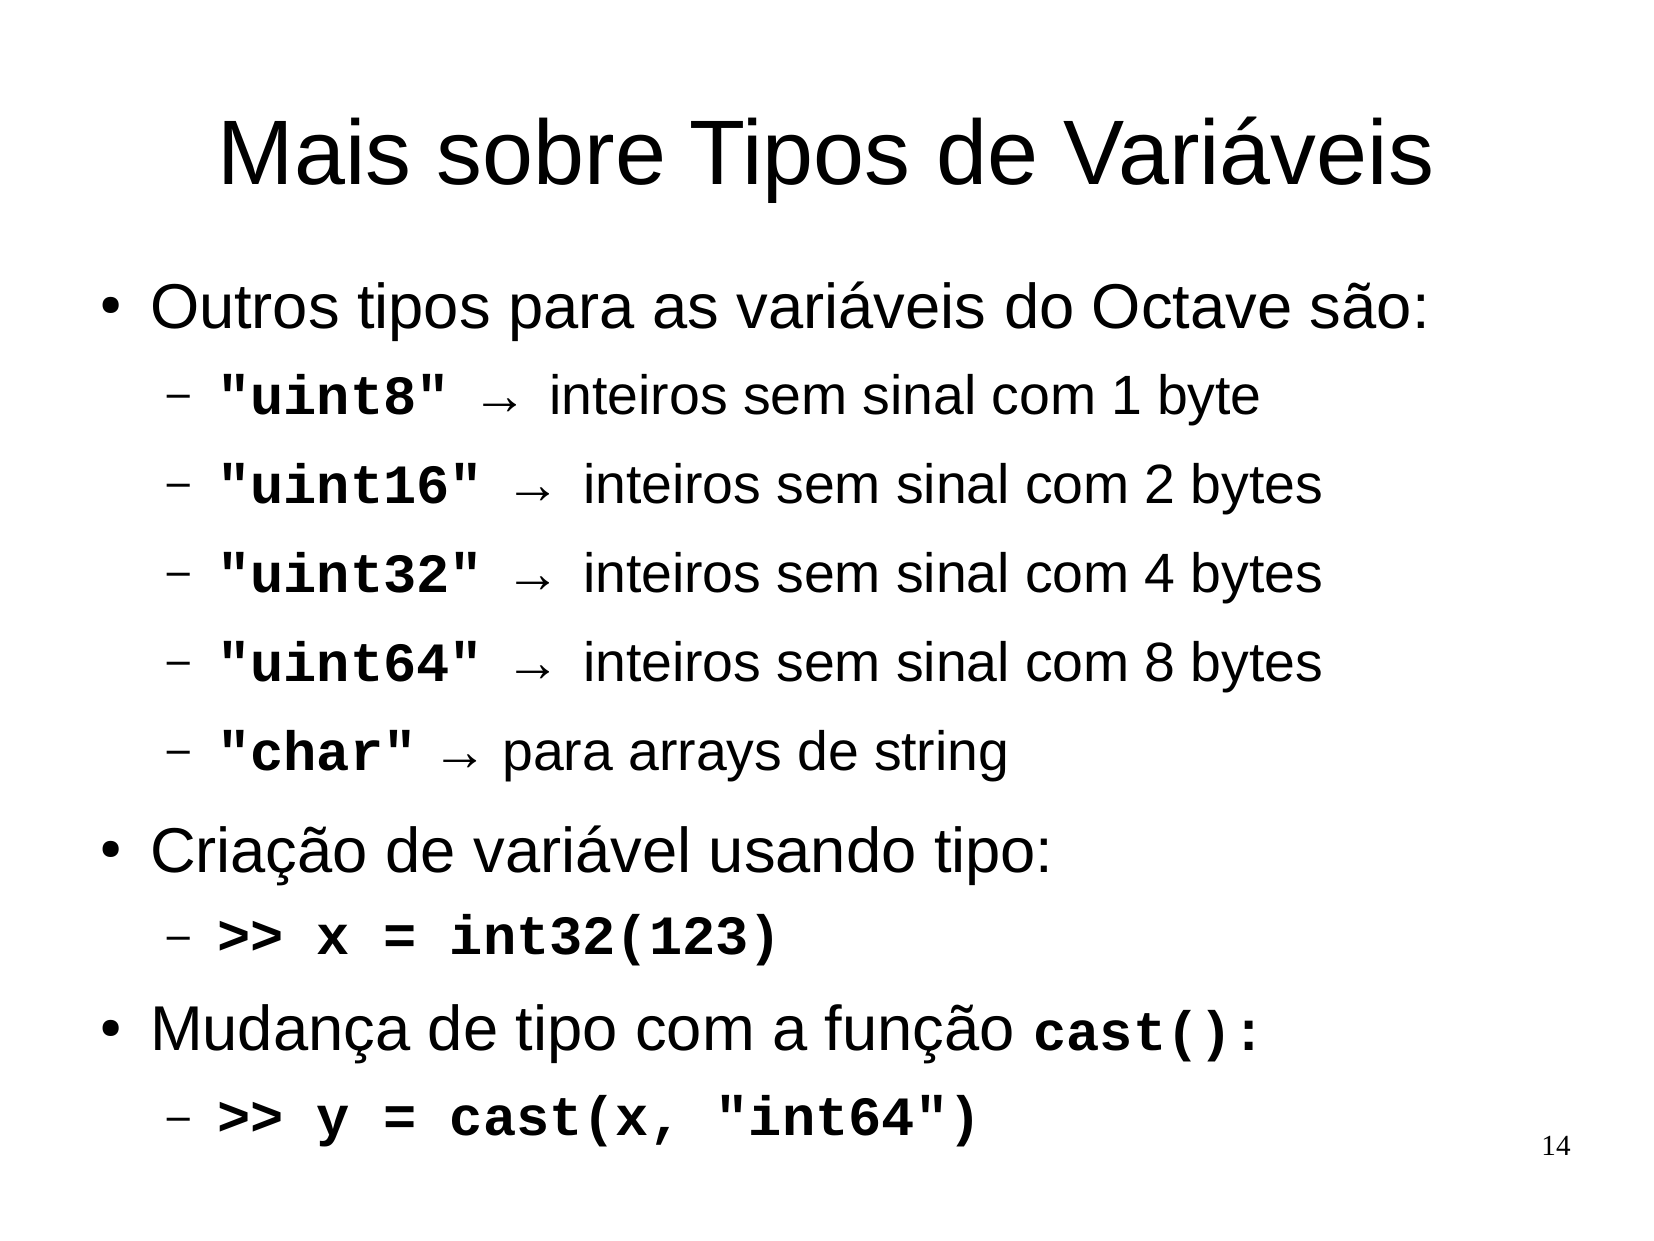

# Mais sobre Tipos de Variáveis
Outros tipos para as variáveis do Octave são:
"uint8" → inteiros sem sinal com 1 byte
"uint16" → inteiros sem sinal com 2 bytes
"uint32" → inteiros sem sinal com 4 bytes
"uint64" → inteiros sem sinal com 8 bytes
"char" → para arrays de string
Criação de variável usando tipo:
>> x = int32(123)
Mudança de tipo com a função cast():
>> y = cast(x, "int64")
14